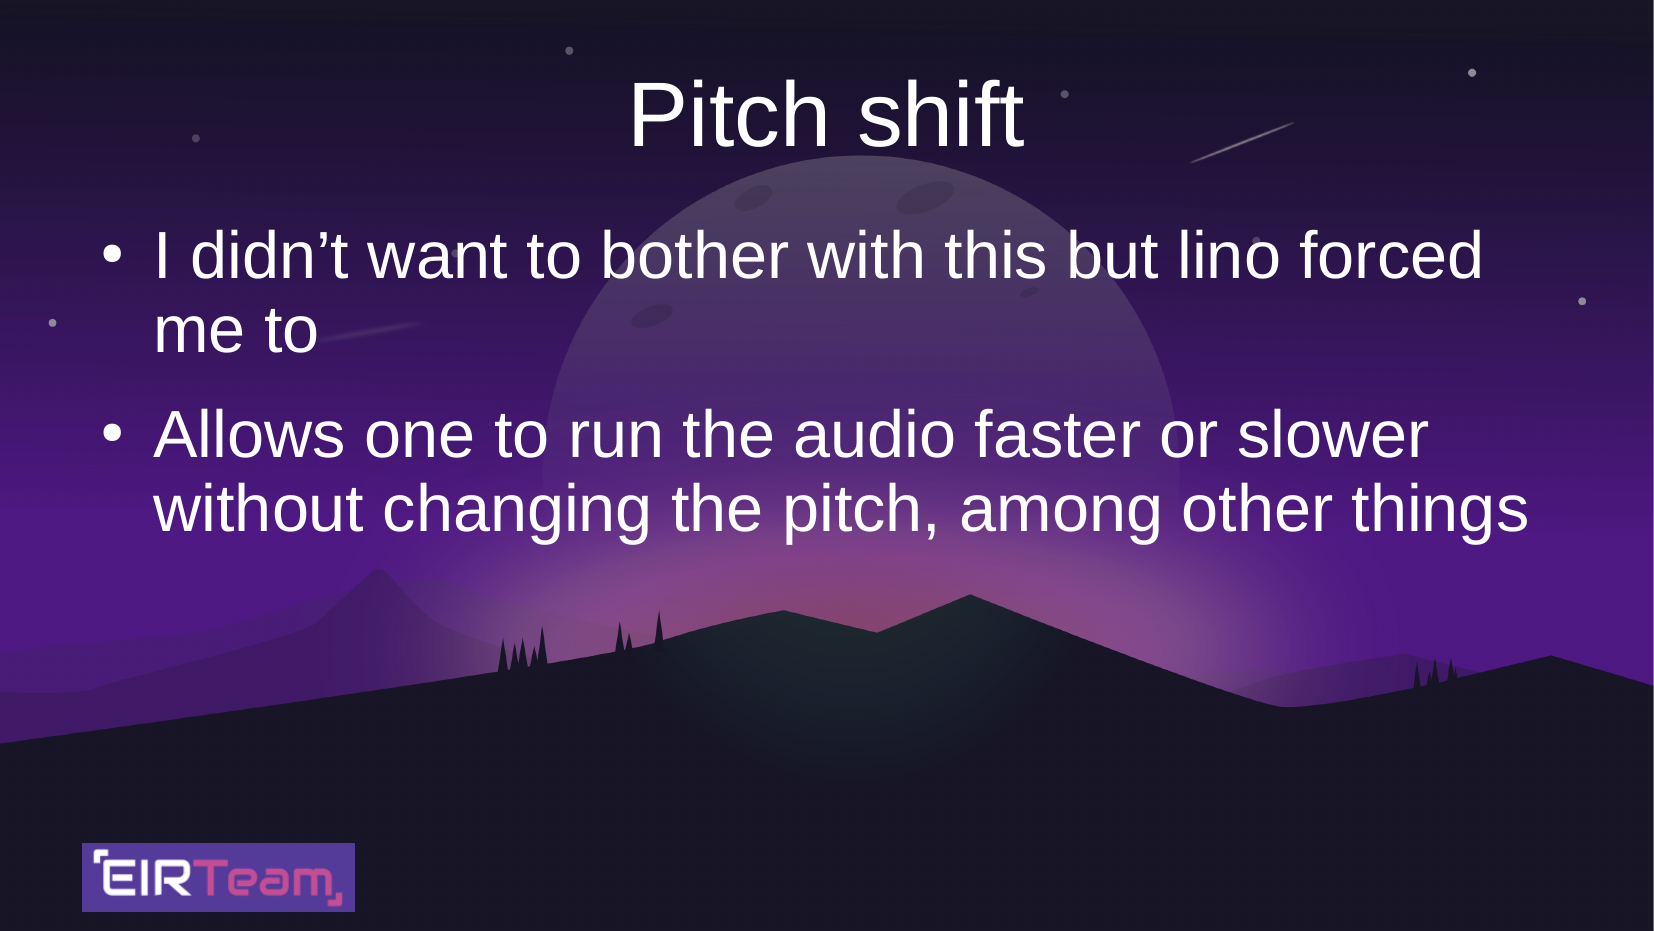

# Pitch shift
I didn’t want to bother with this but lino forced me to
Allows one to run the audio faster or slower without changing the pitch, among other things